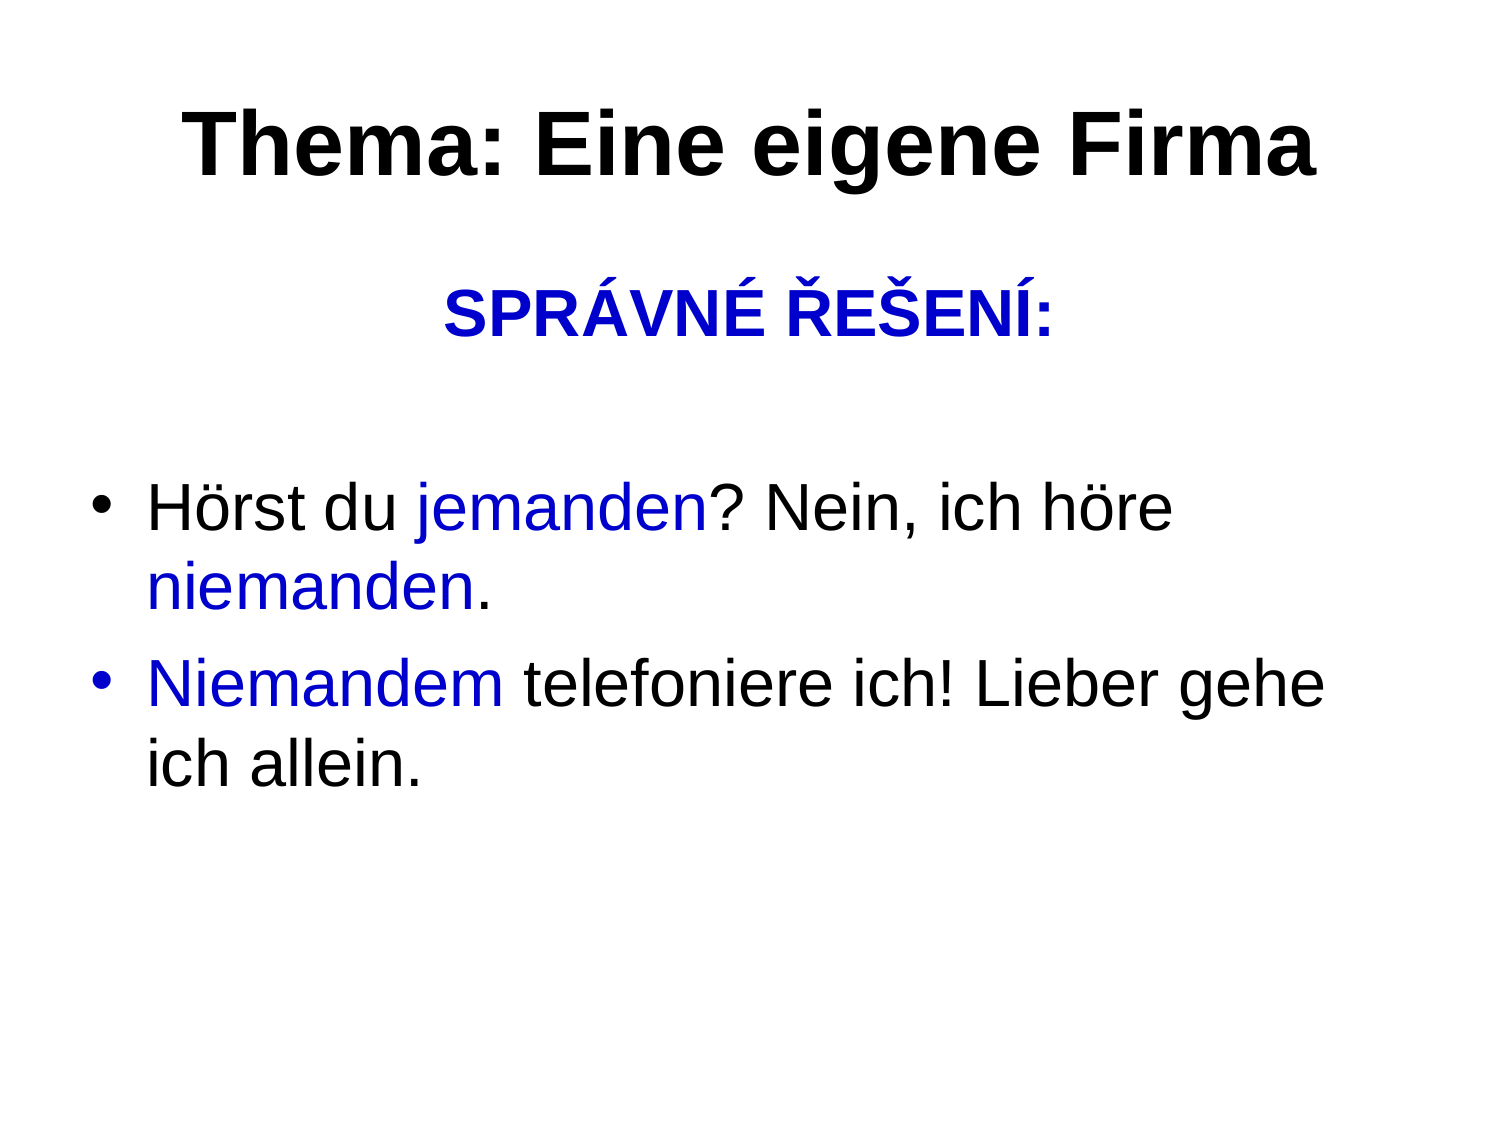

# Thema: Eine eigene Firma
SPRÁVNÉ ŘEŠENÍ:
Hörst du jemanden? Nein, ich höre niemanden.
Niemandem telefoniere ich! Lieber gehe ich allein.